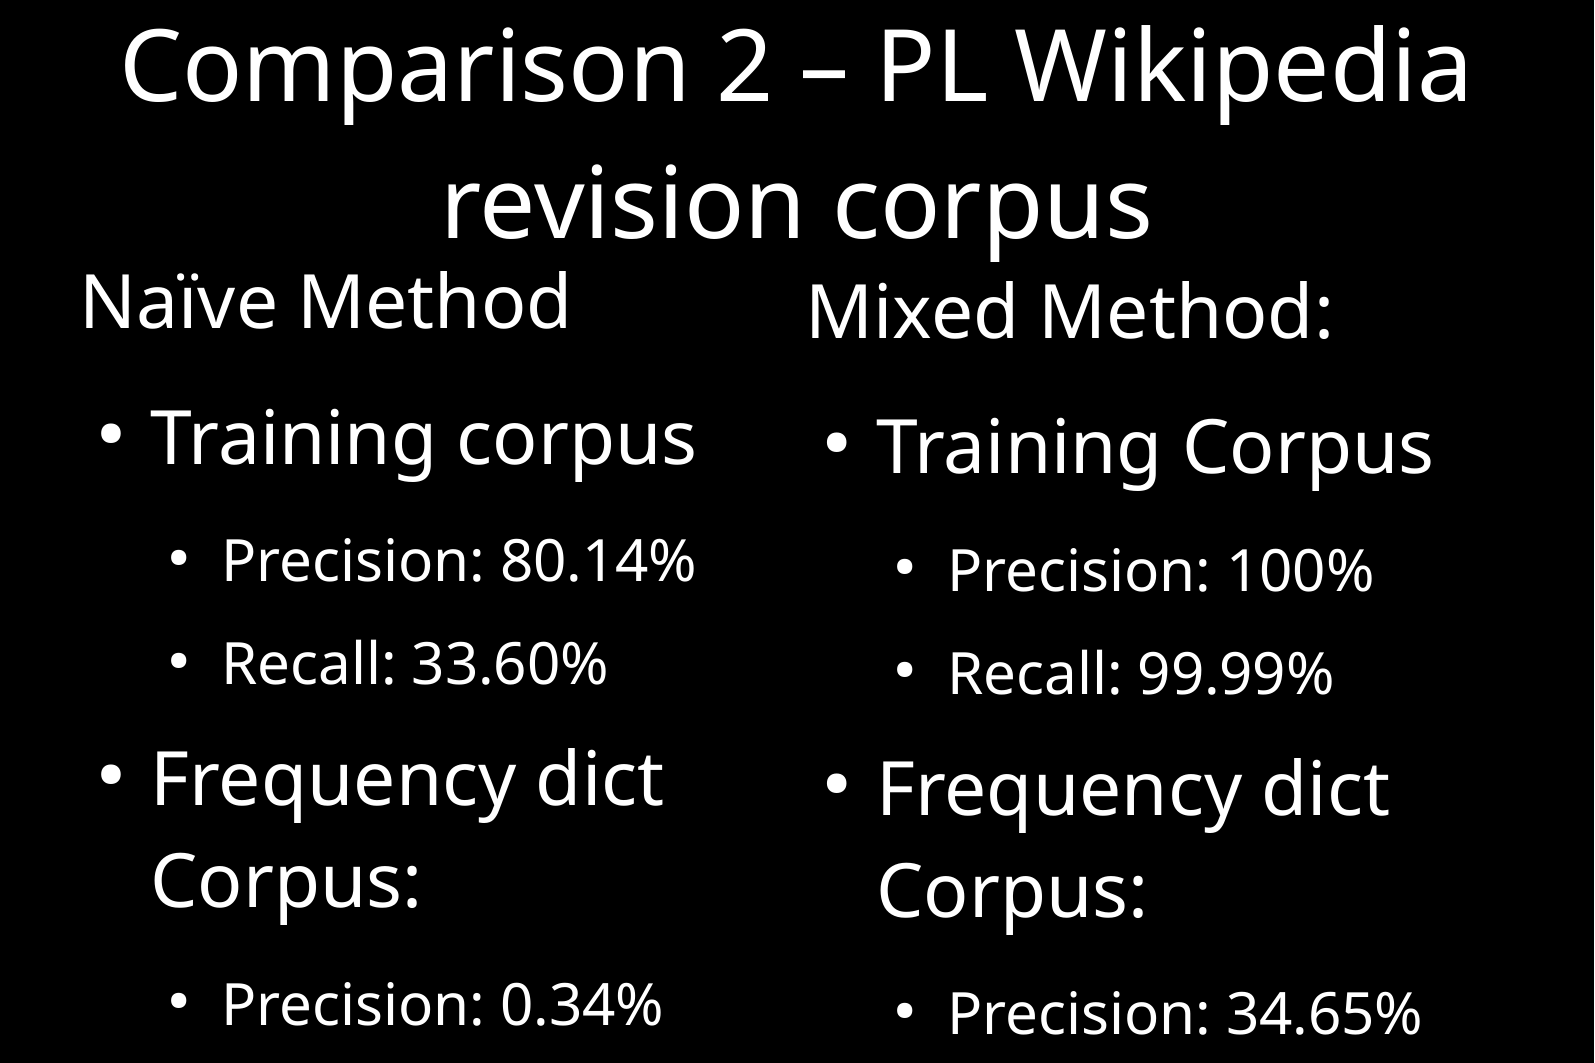

# Comparison 2 – PL Wikipedia revision corpus
Naïve Method
Training corpus
Precision: 80.14%
Recall: 33.60%
Frequency dict Corpus:
Precision: 0.34%
Recall: 100%
Mixed Method:
Training Corpus
Precision: 100%
Recall: 99.99%
Frequency dict Corpus:
Precision: 34.65%
Recall: 100%